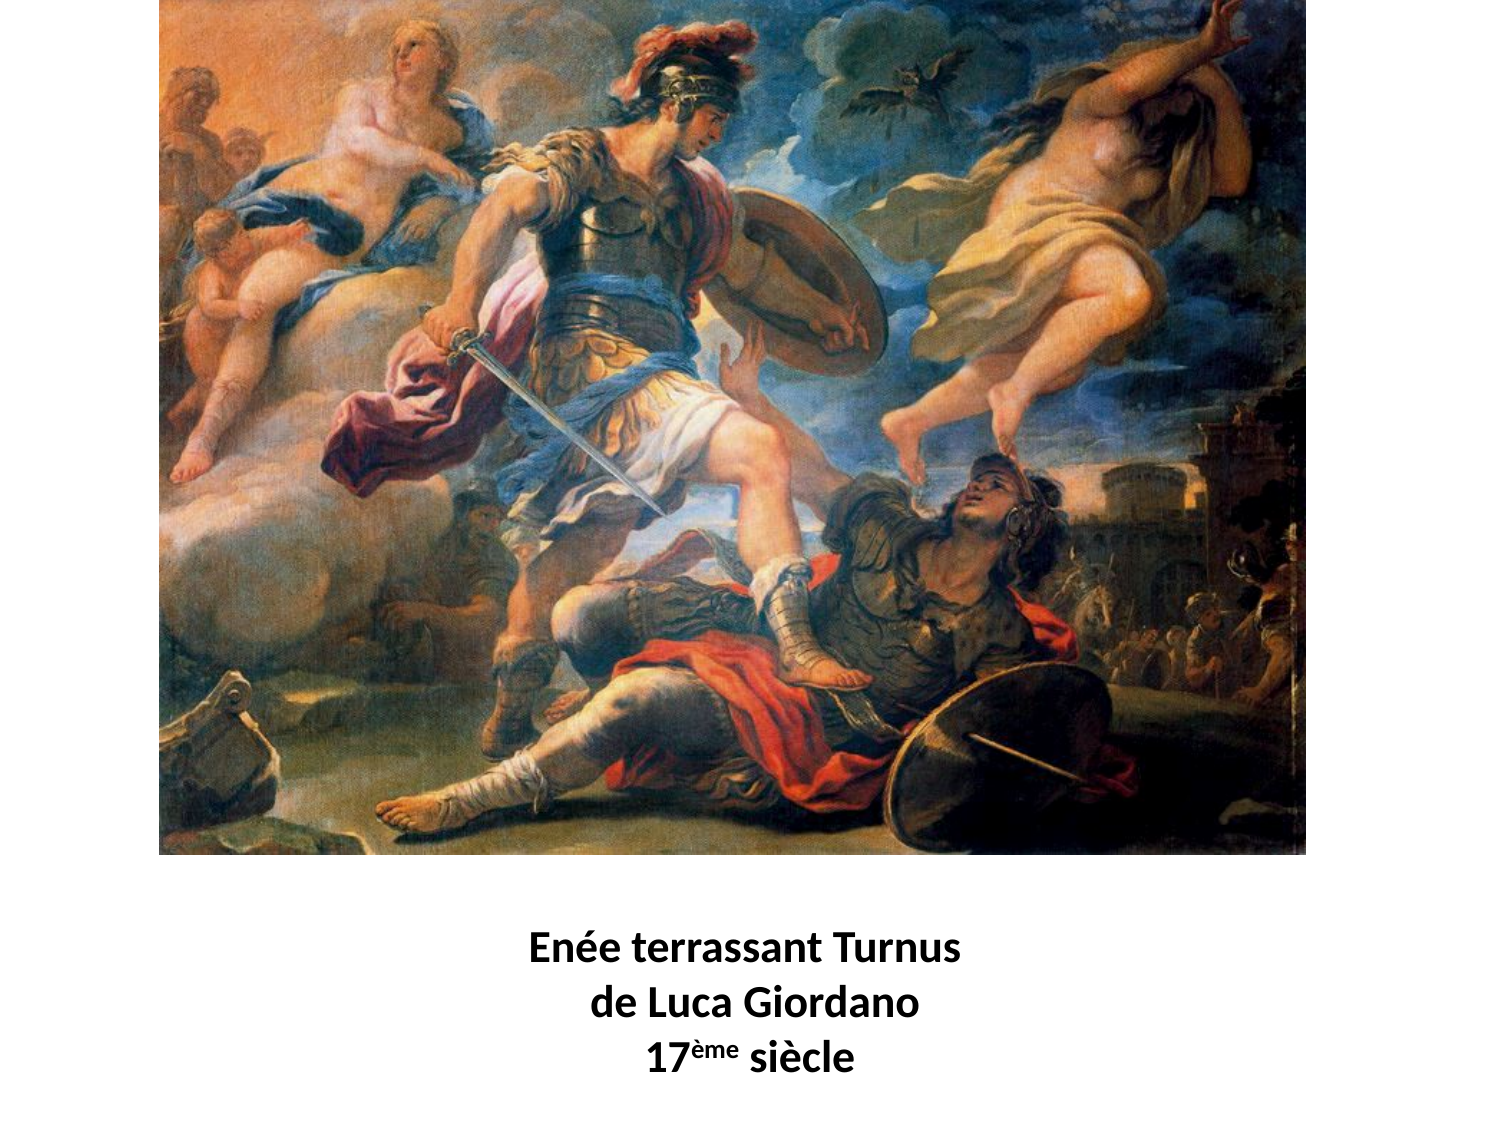

# Enée terrassant Turnus  de Luca Giordano 17ème siècle